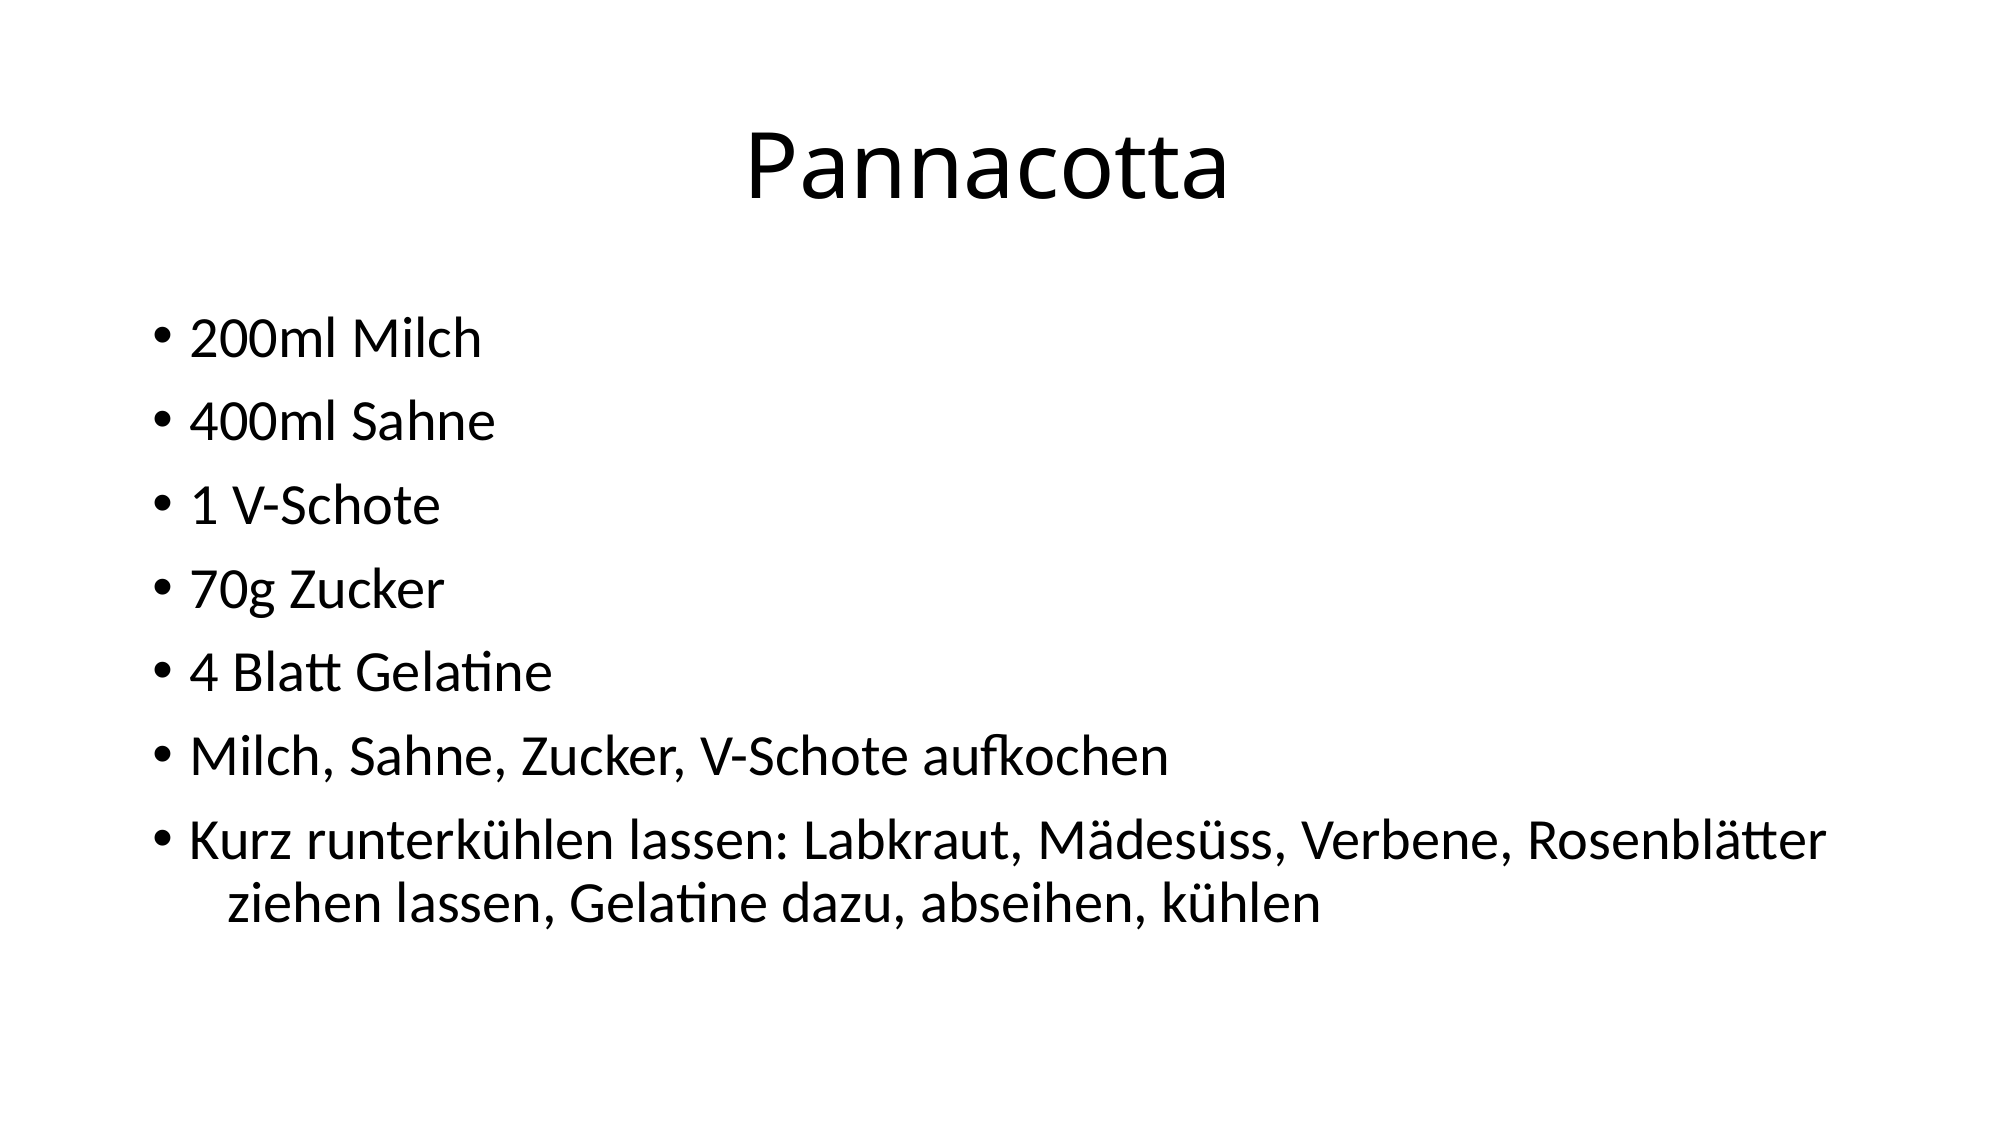

# Pannacotta
200ml Milch
400ml Sahne
1 V-Schote
70g Zucker
4 Blatt Gelatine
Milch, Sahne, Zucker, V-Schote aufkochen
Kurz runterkühlen lassen: Labkraut, Mädesüss, Verbene, Rosenblätter ziehen lassen, Gelatine dazu, abseihen, kühlen